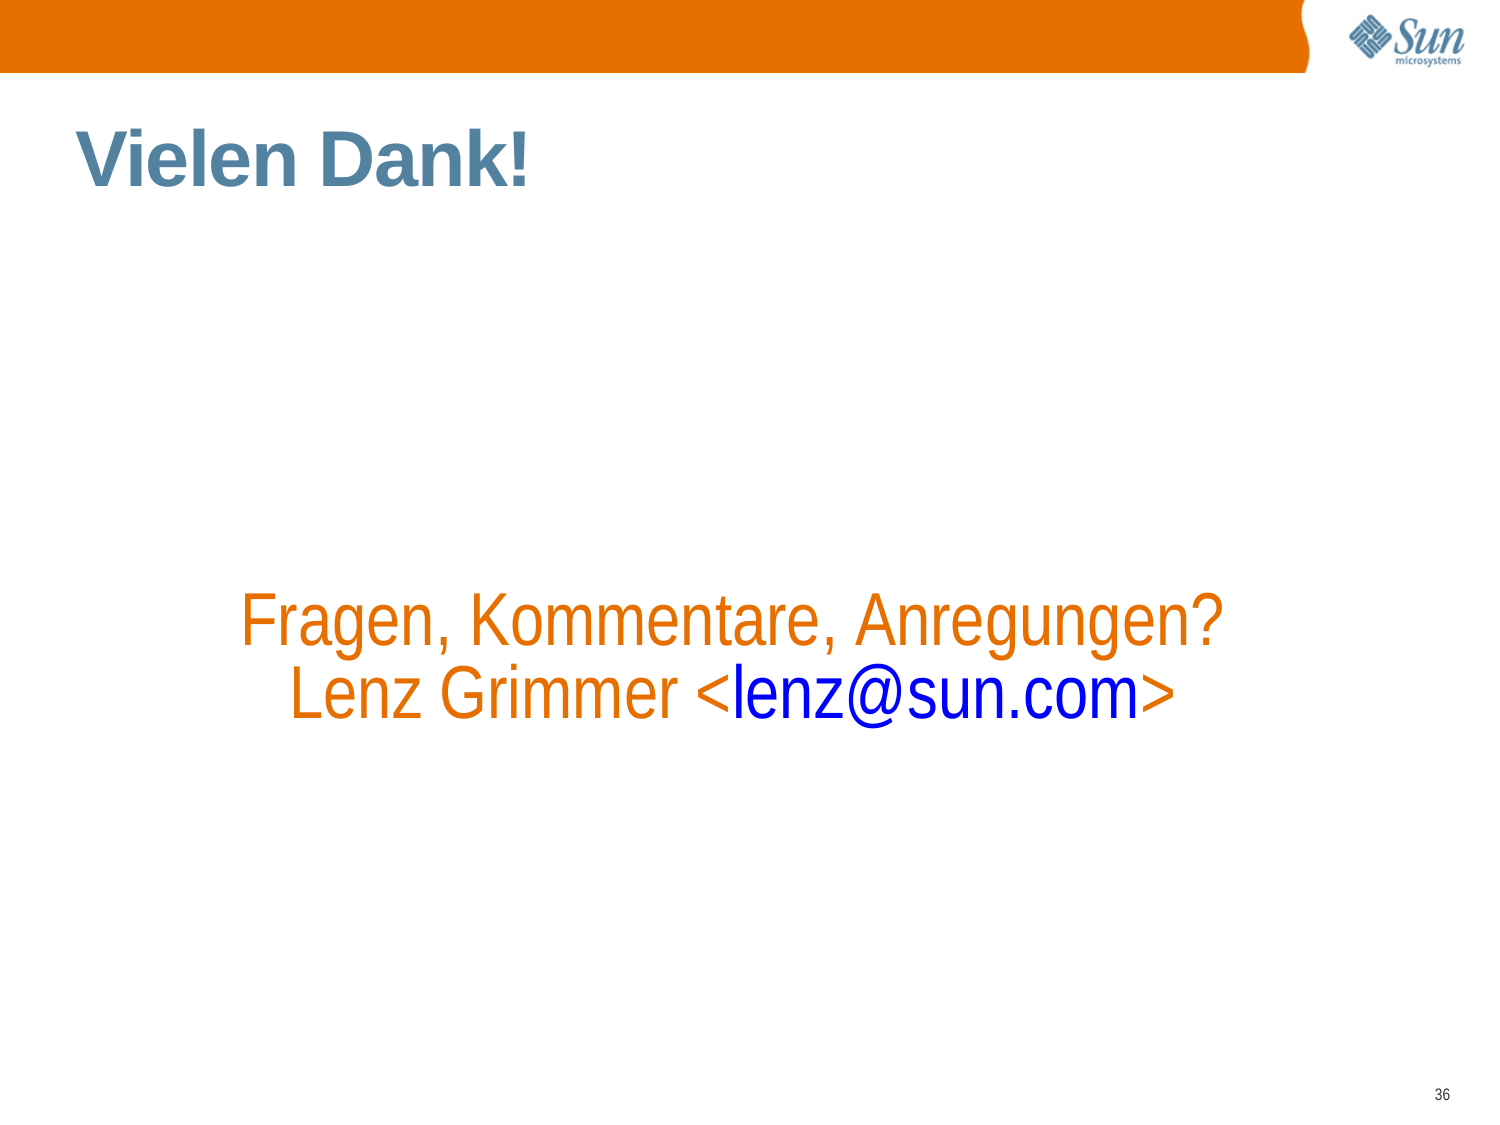

# Vielen Dank!
Fragen, Kommentare, Anregungen?
Lenz Grimmer <lenz@sun.com>